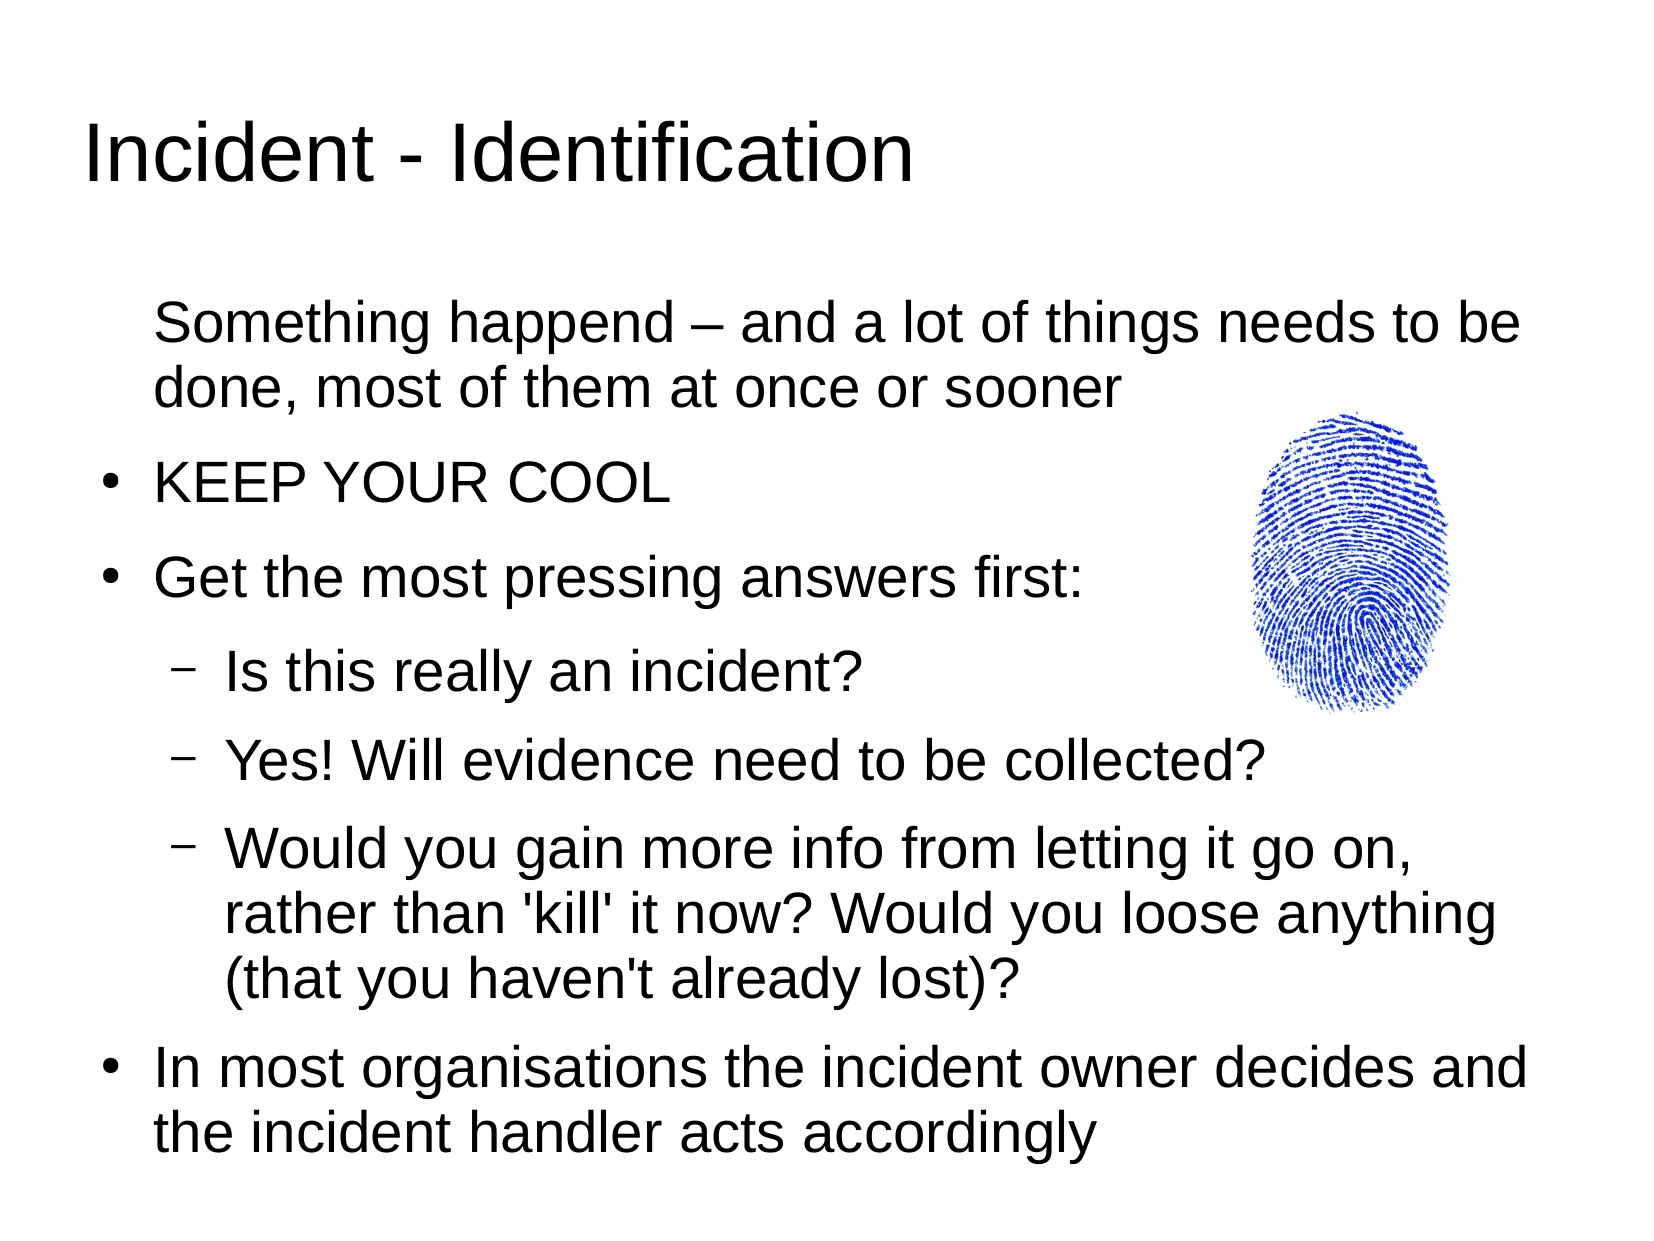

# Incident - Identification
Something happend – and a lot of things needs to be done, most of them at once or sooner
KEEP YOUR COOL
Get the most pressing answers first:
Is this really an incident?
Yes! Will evidence need to be collected?
Would you gain more info from letting it go on, rather than 'kill' it now? Would you loose anything (that you haven't already lost)?
In most organisations the incident owner decides and the incident handler acts accordingly